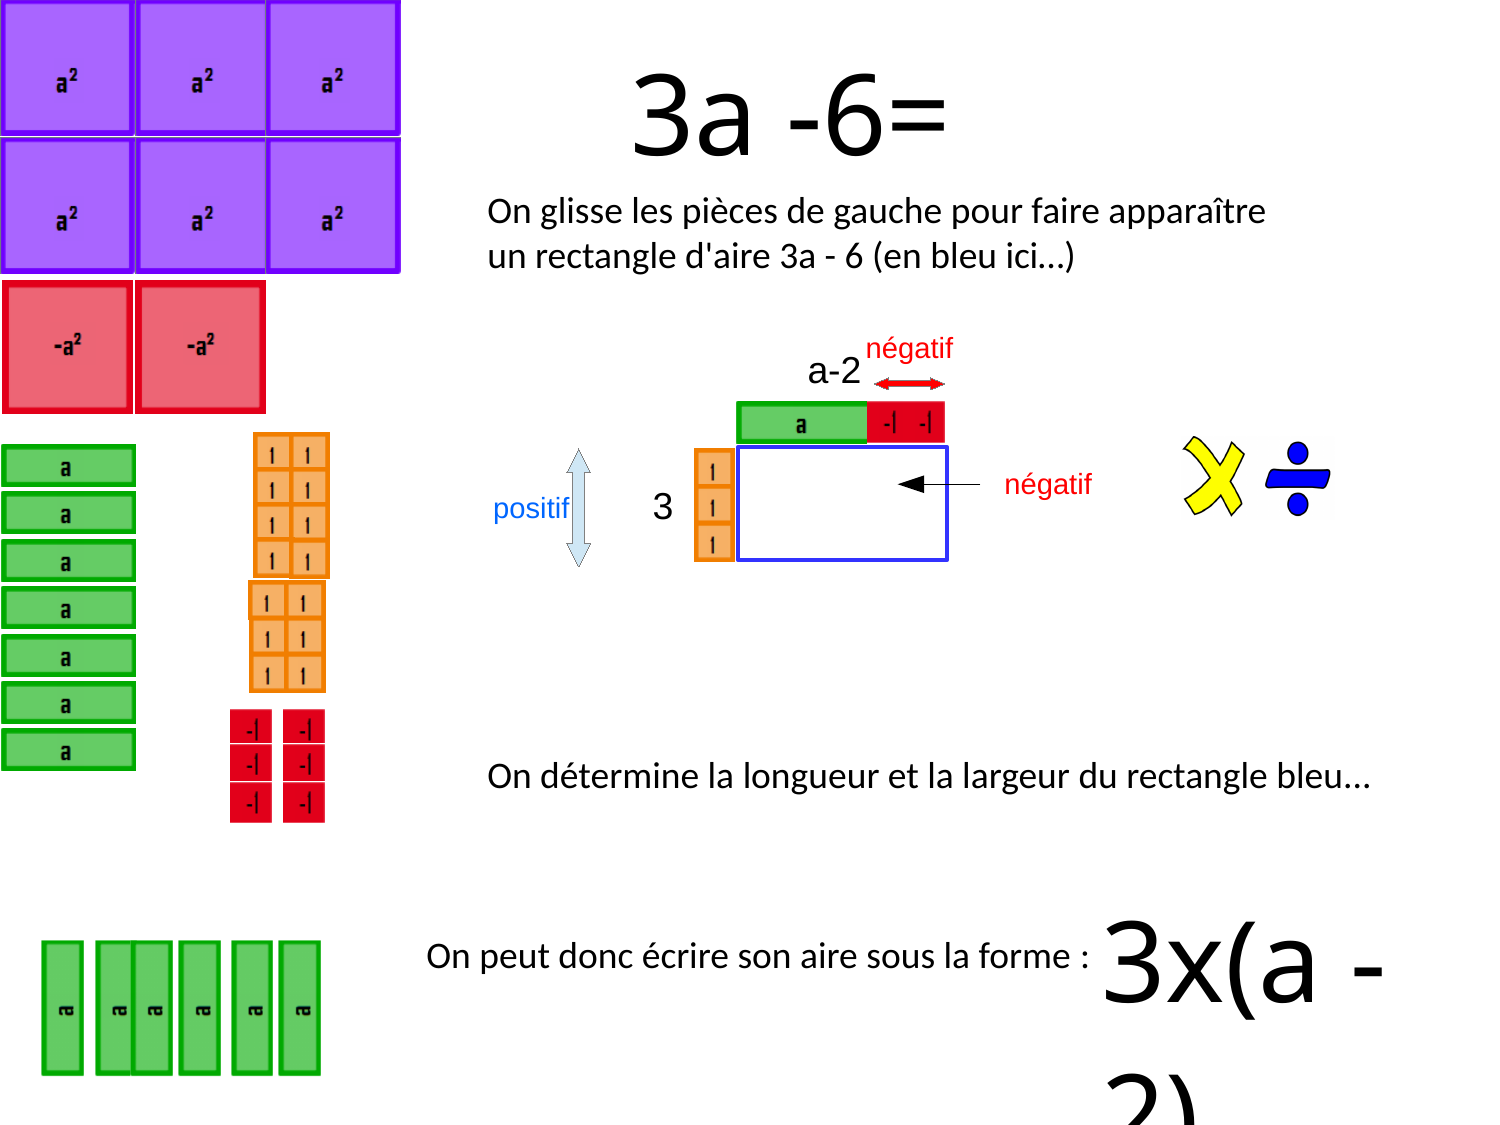

3a -6=
On glisse les pièces de gauche pour faire apparaître
un rectangle d'aire 3a - 6 (en bleu ici…)
négatif
a-2
positif
négatif
3
On détermine la longueur et la largeur du rectangle bleu...
3x(a -2)
On peut donc écrire son aire sous la forme :